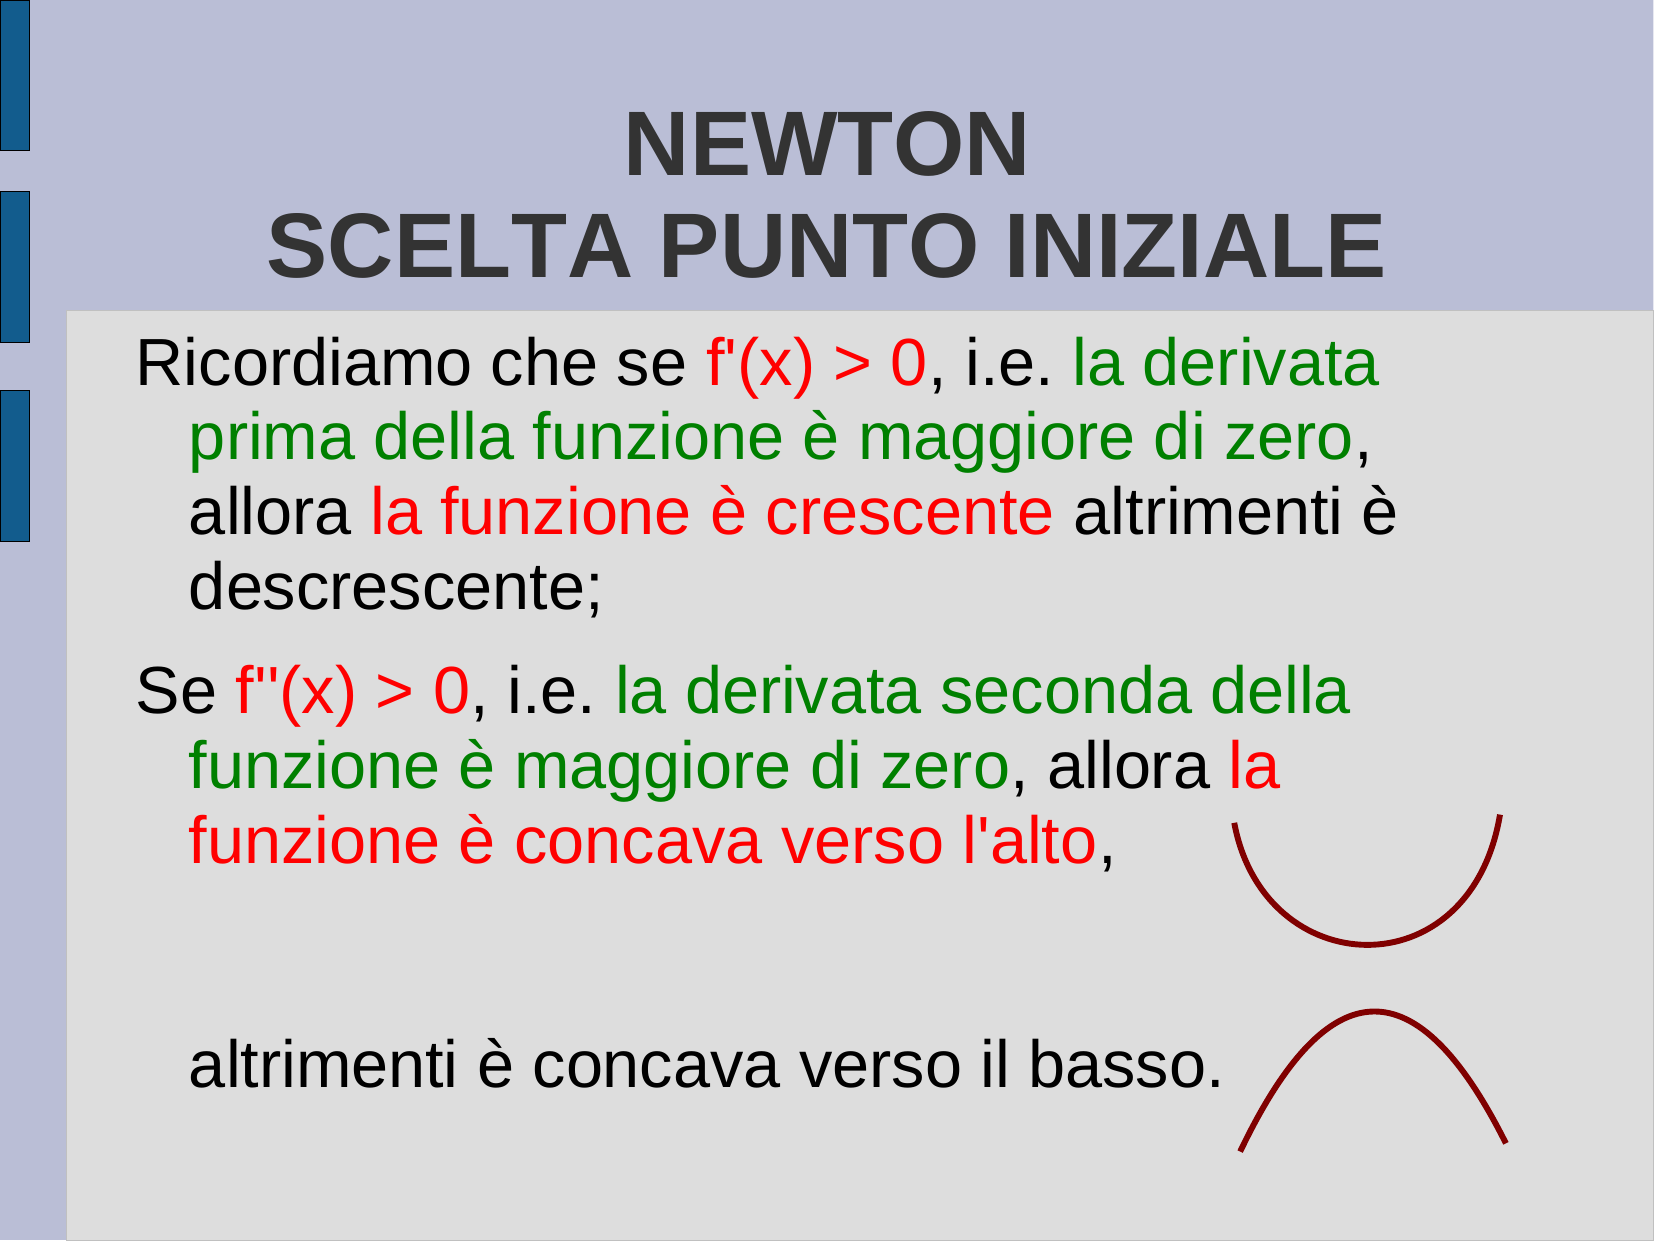

# NEWTON SCELTA PUNTO INIZIALE
Ricordiamo che se f'(x) > 0, i.e. la derivata prima della funzione è maggiore di zero, allora la funzione è crescente altrimenti è descrescente;
Se f''(x) > 0, i.e. la derivata seconda della funzione è maggiore di zero, allora la funzione è concava verso l'alto,
altrimenti è concava verso il basso.